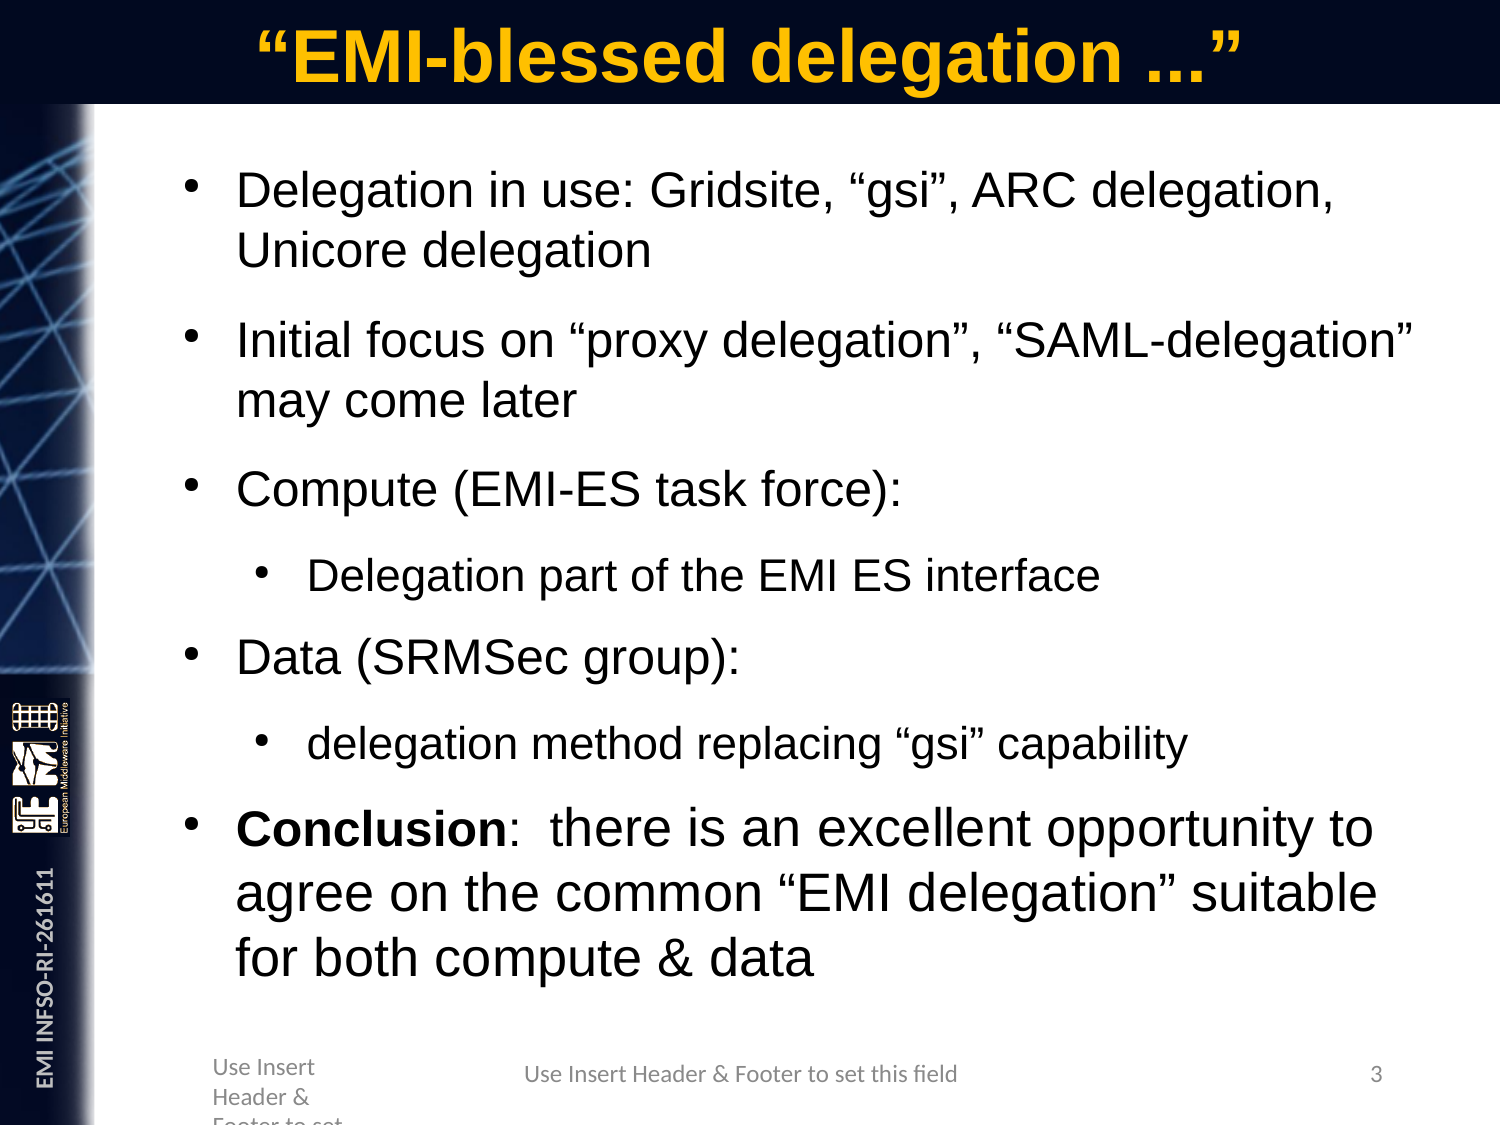

“EMI-blessed delegation ...”
# Delegation in use: Gridsite, “gsi”, ARC delegation, Unicore delegation
Initial focus on “proxy delegation”, “SAML-delegation” may come later
Compute (EMI-ES task force):
Delegation part of the EMI ES interface
Data (SRMSec group):
delegation method replacing “gsi” capability
Conclusion: there is an excellent opportunity to agree on the common “EMI delegation” suitable for both compute & data
Use Insert Header & Footer to set this field
Use Insert Header & Footer to set this field